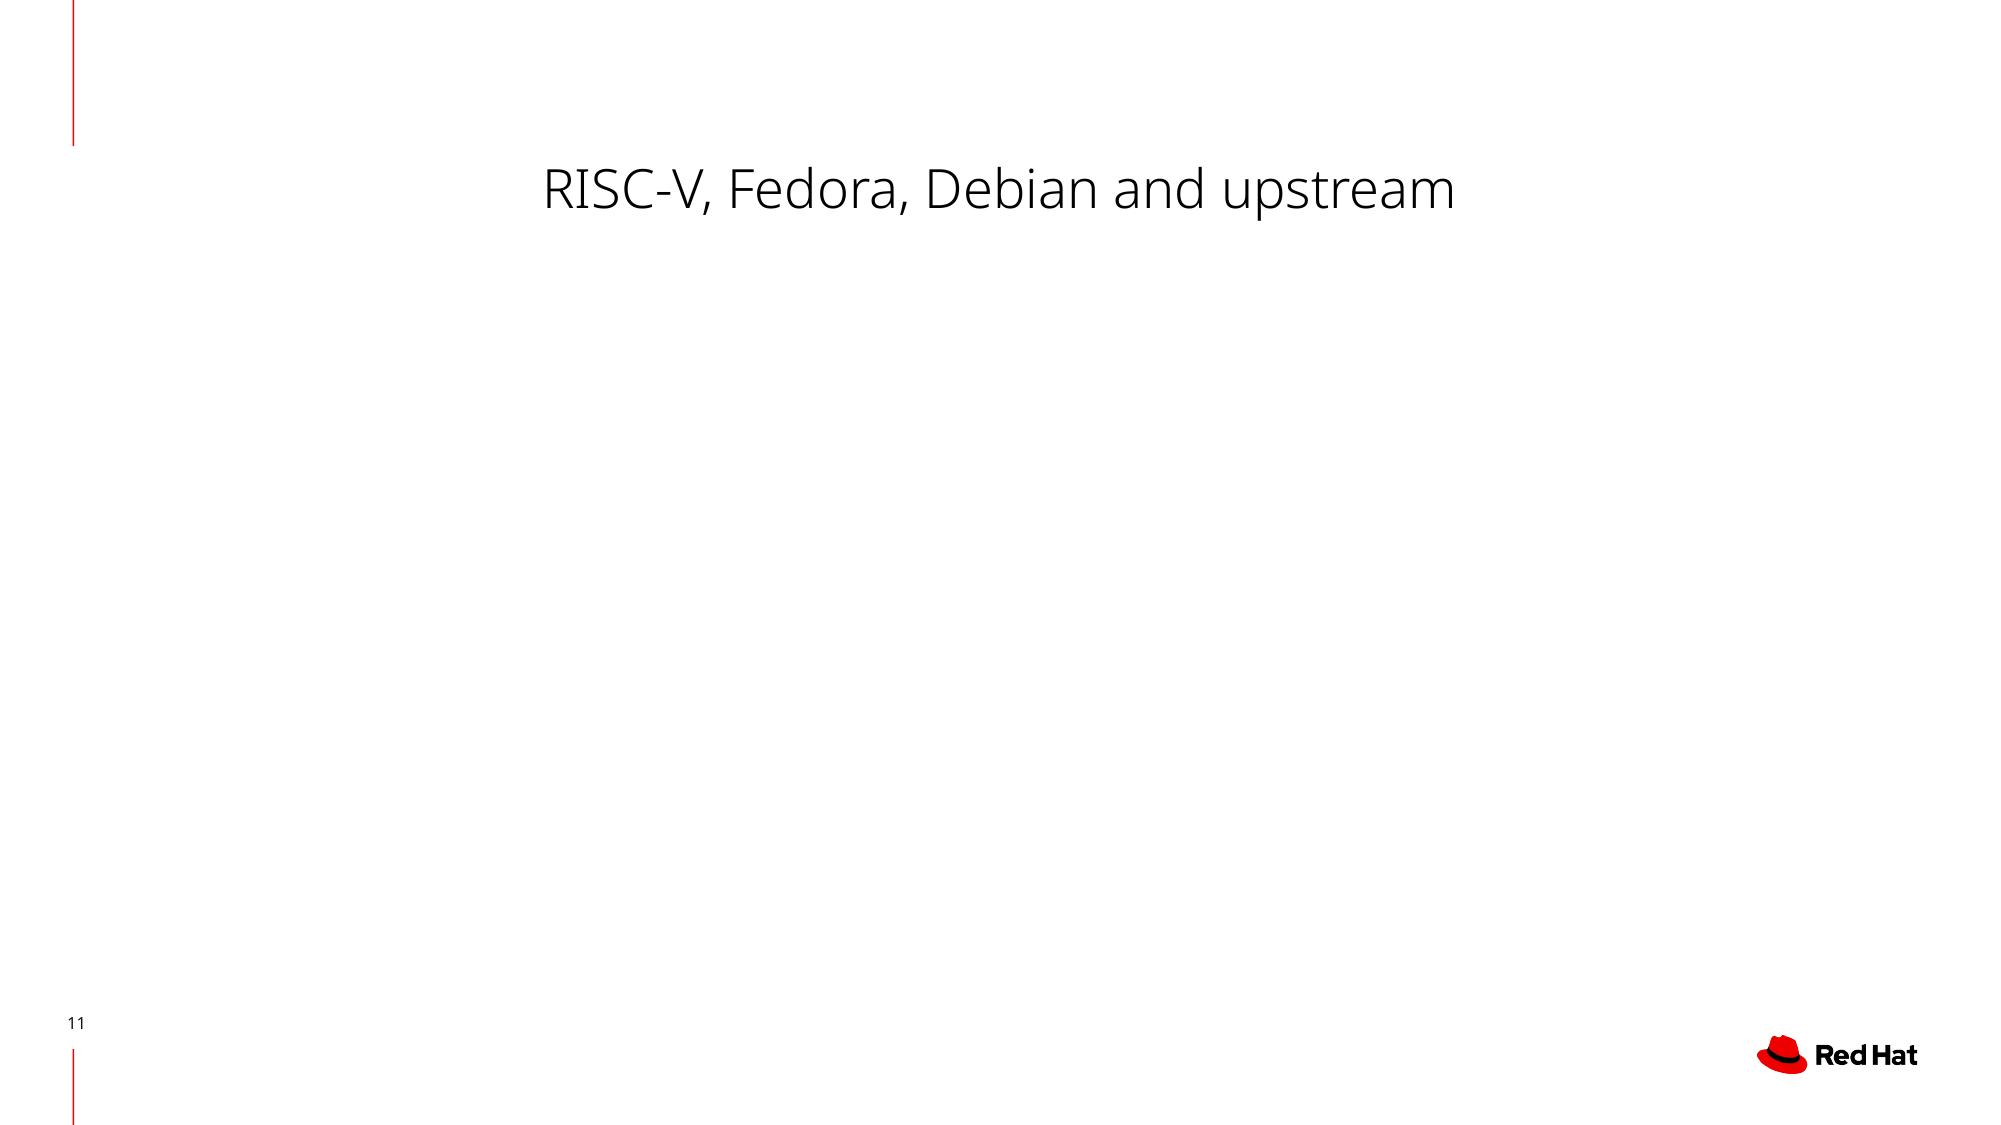

# RISC-V, Fedora, Debian and upstream
11